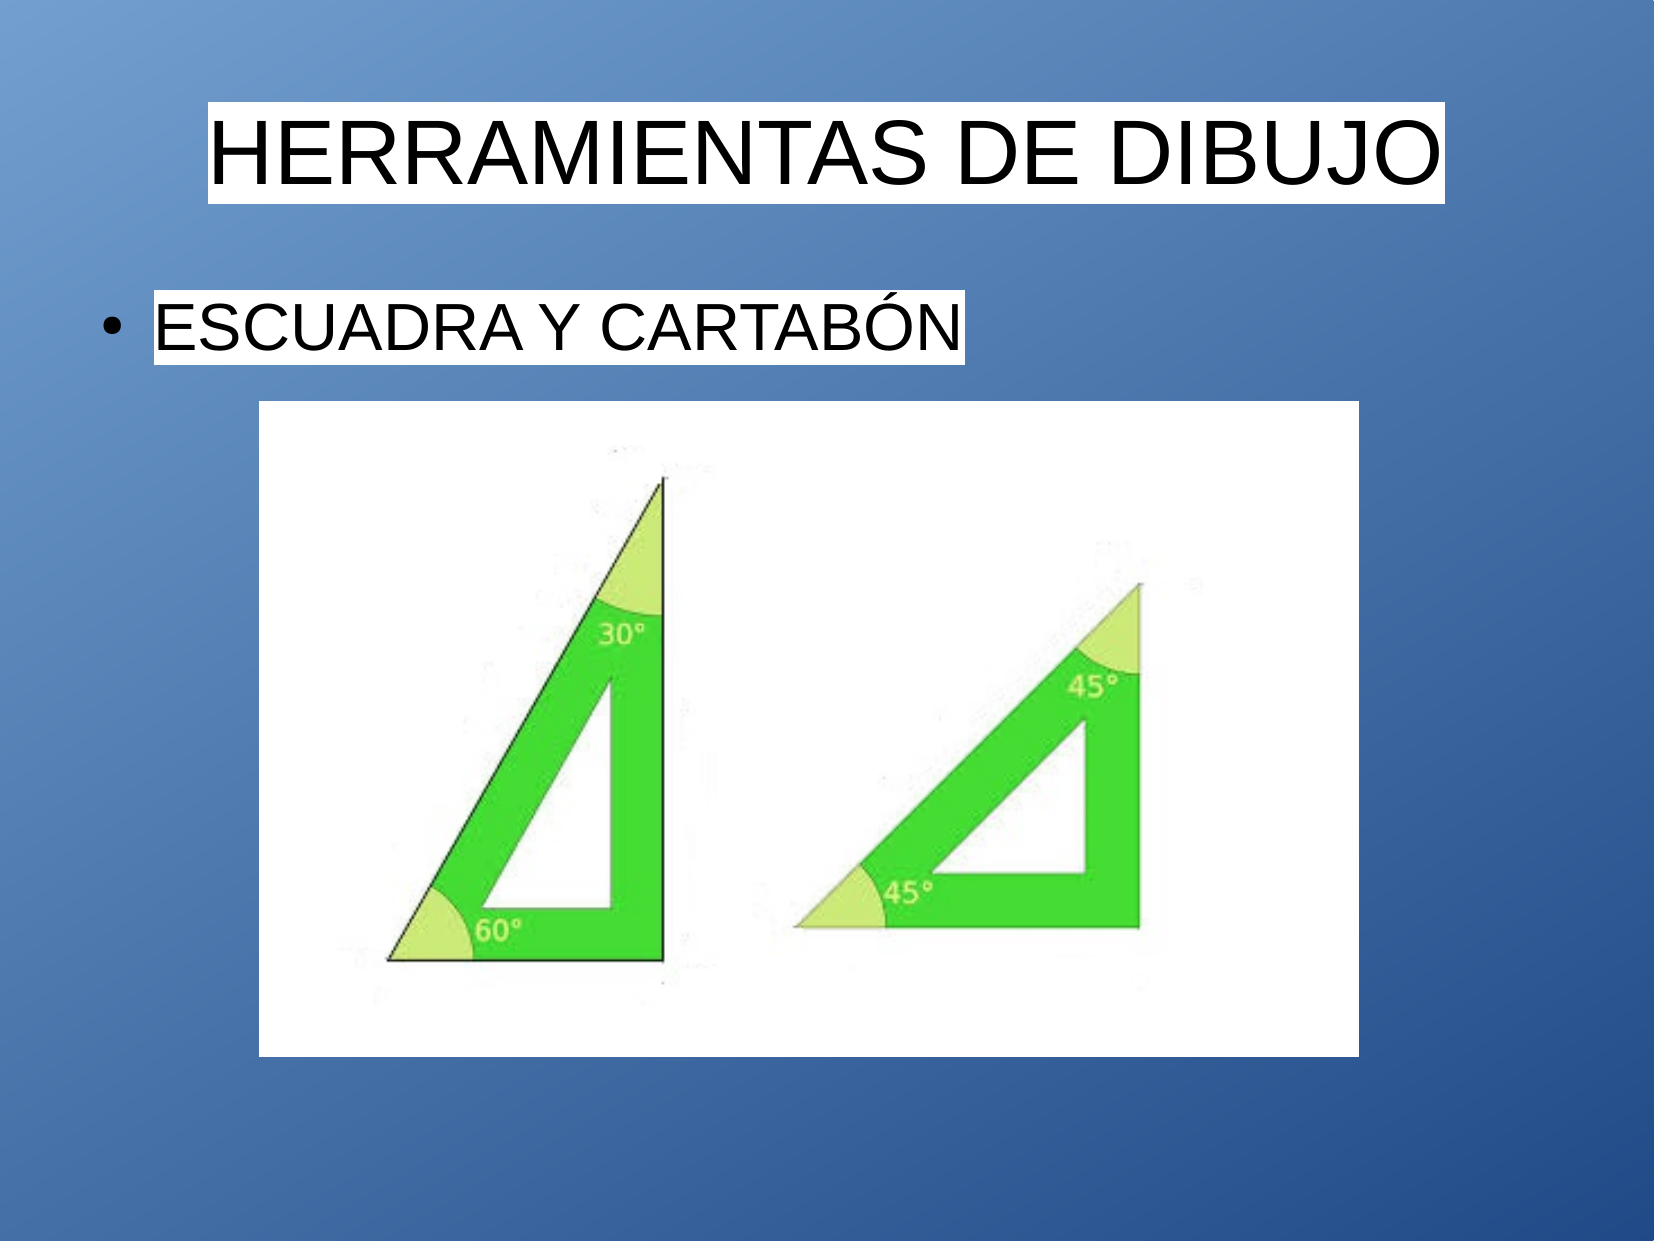

# HERRAMIENTAS DE DIBUJO
ESCUADRA Y CARTABÓN